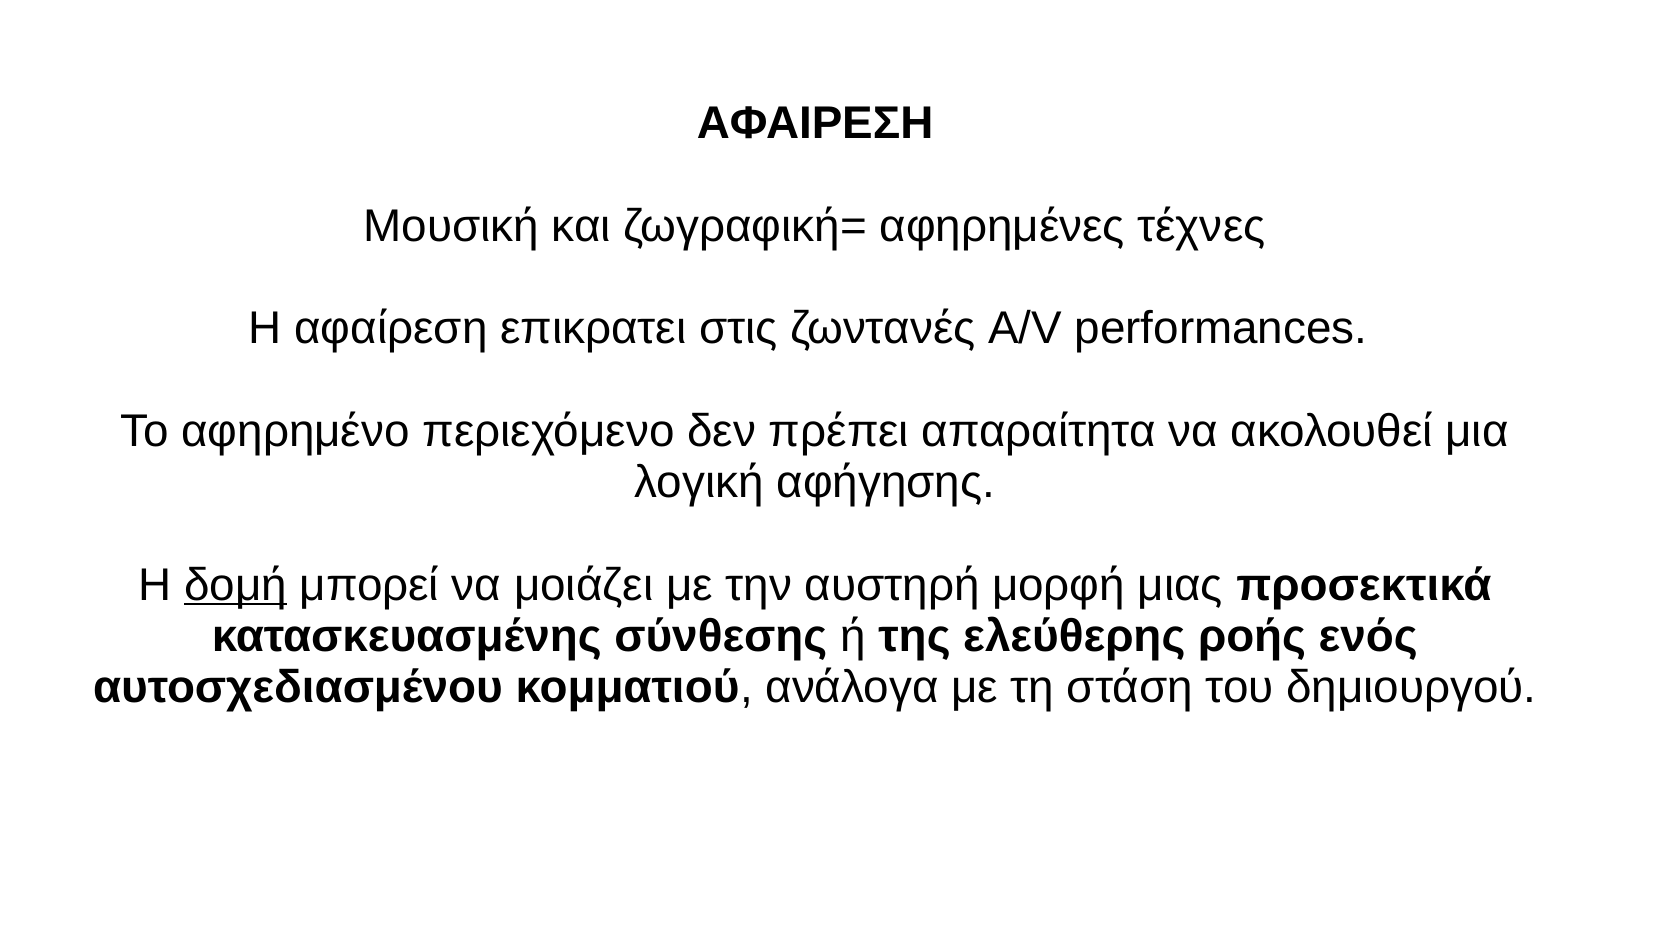

# AΦΑΙΡΕΣΗ Μουσική και ζωγραφική= αφηρημένες τέχνες Η αφαίρεση επικρατει στις ζωντανές A/V performances. Το αφηρημένο περιεχόμενο δεν πρέπει απαραίτητα να ακολουθεί μια λογική αφήγησης. Η δομή μπορεί να μοιάζει με την αυστηρή μορφή μιας προσεκτικά κατασκευασμένης σύνθεσης ή της ελεύθερης ροής ενός αυτοσχεδιασμένου κομματιού, ανάλογα με τη στάση του δημιουργού.